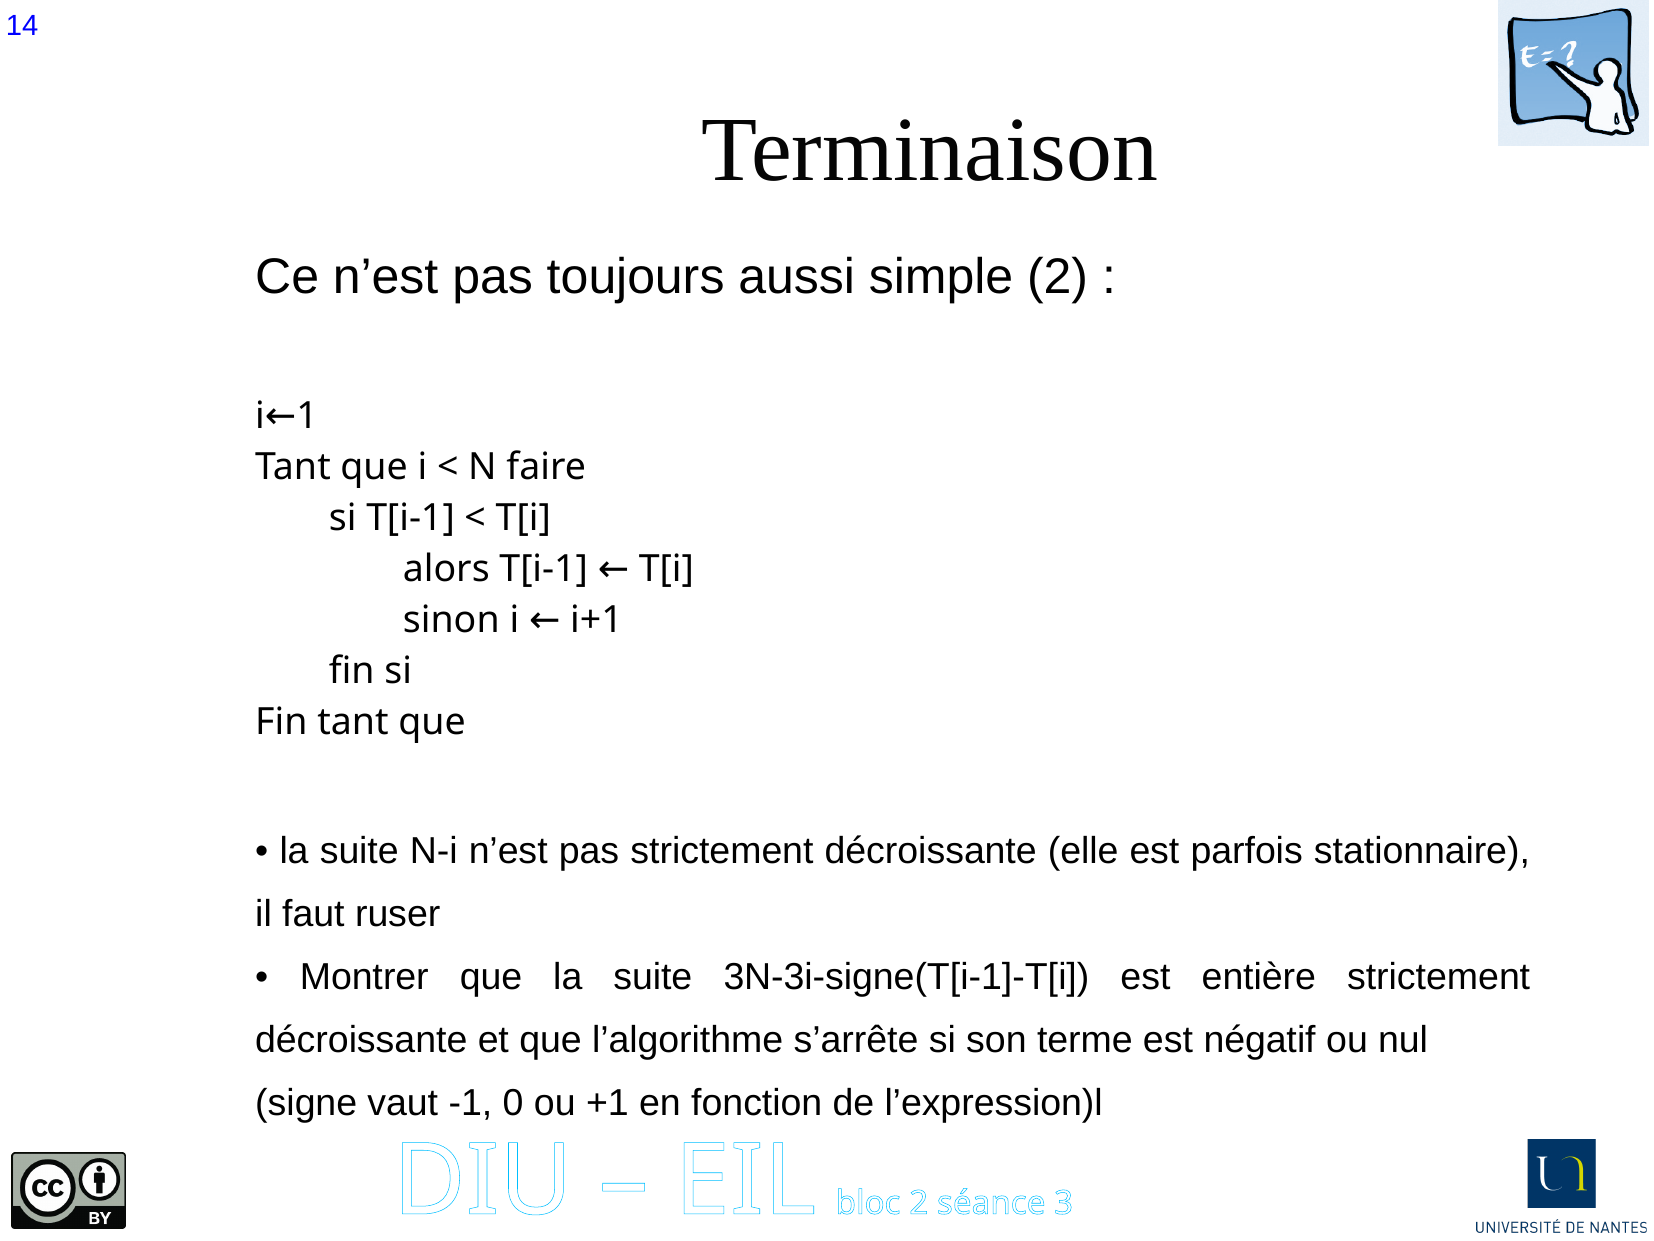

14
# Terminaison
Ce n’est pas toujours aussi simple (2) :
i←1
Tant que i < N faire
	si T[i-1] < T[i]
		alors T[i-1] ← T[i]
		sinon i ← i+1
	fin si
Fin tant que
• la suite N-i n’est pas strictement décroissante (elle est parfois stationnaire), il faut ruser
• Montrer que la suite 3N-3i-signe(T[i-1]-T[i]) est entière strictement décroissante et que l’algorithme s’arrête si son terme est négatif ou nul
(signe vaut -1, 0 ou +1 en fonction de l’expression)l